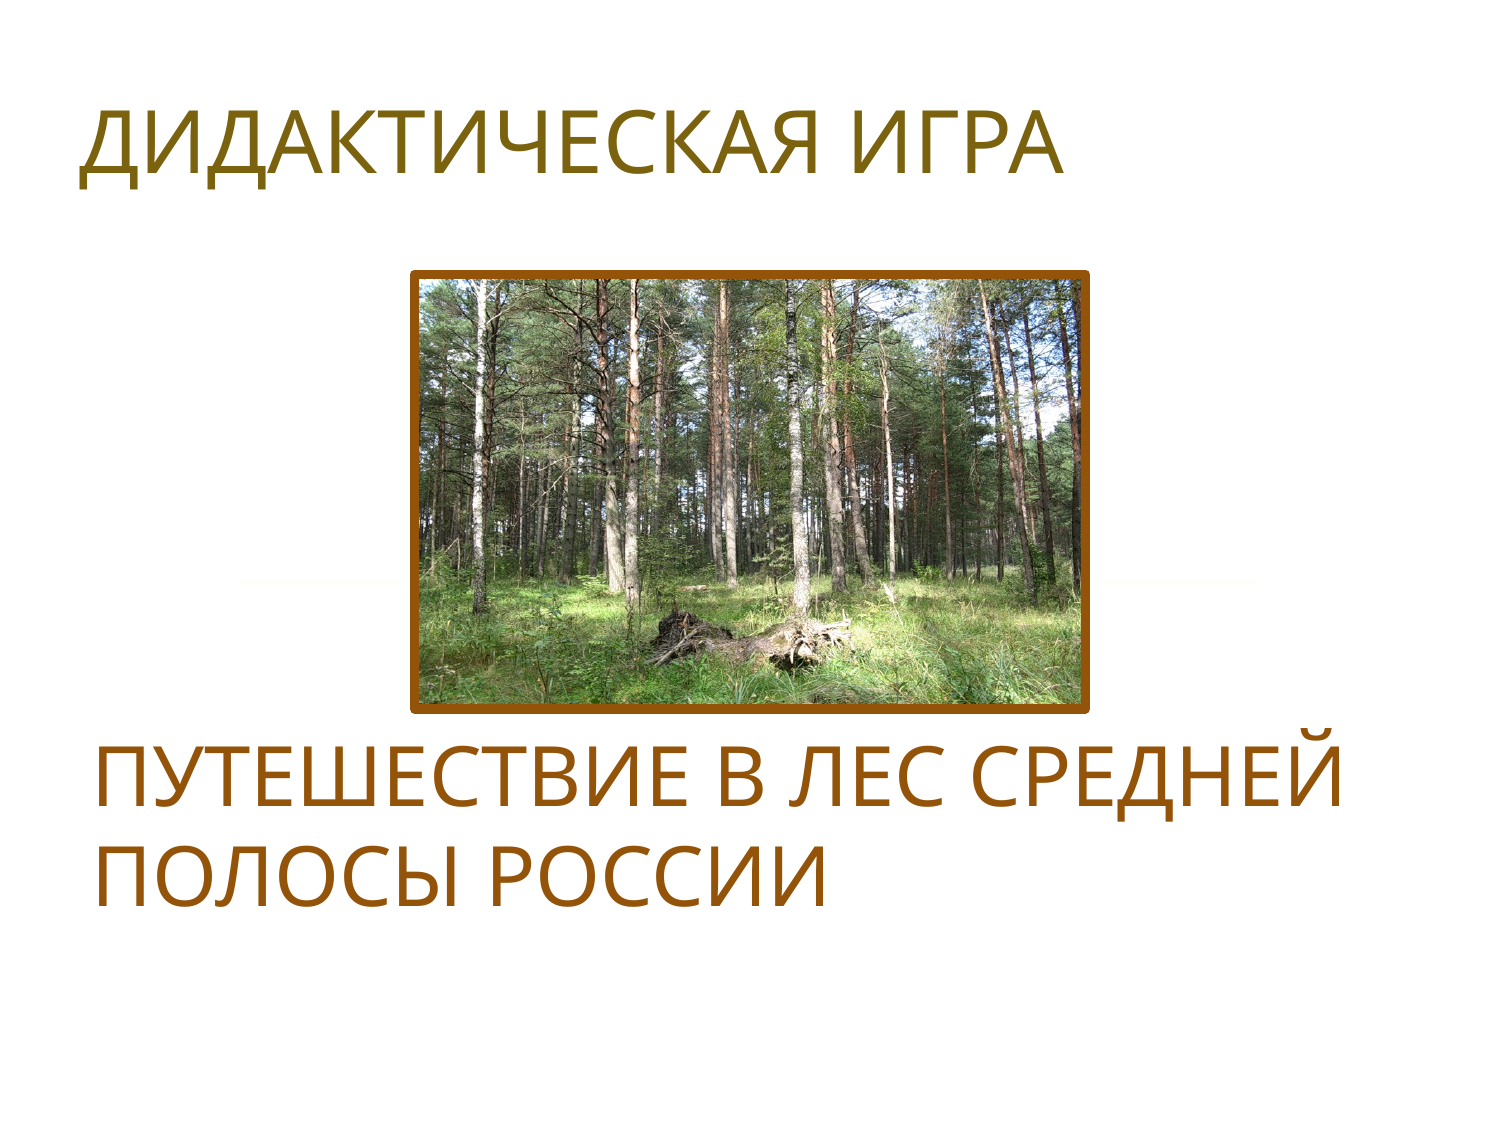

ДИДАКТИЧЕСКАЯ ИГРА
# ПУТЕШЕСТВИЕ В ЛЕС СРЕДНЕЙ ПОЛОСЫ РОССИИ